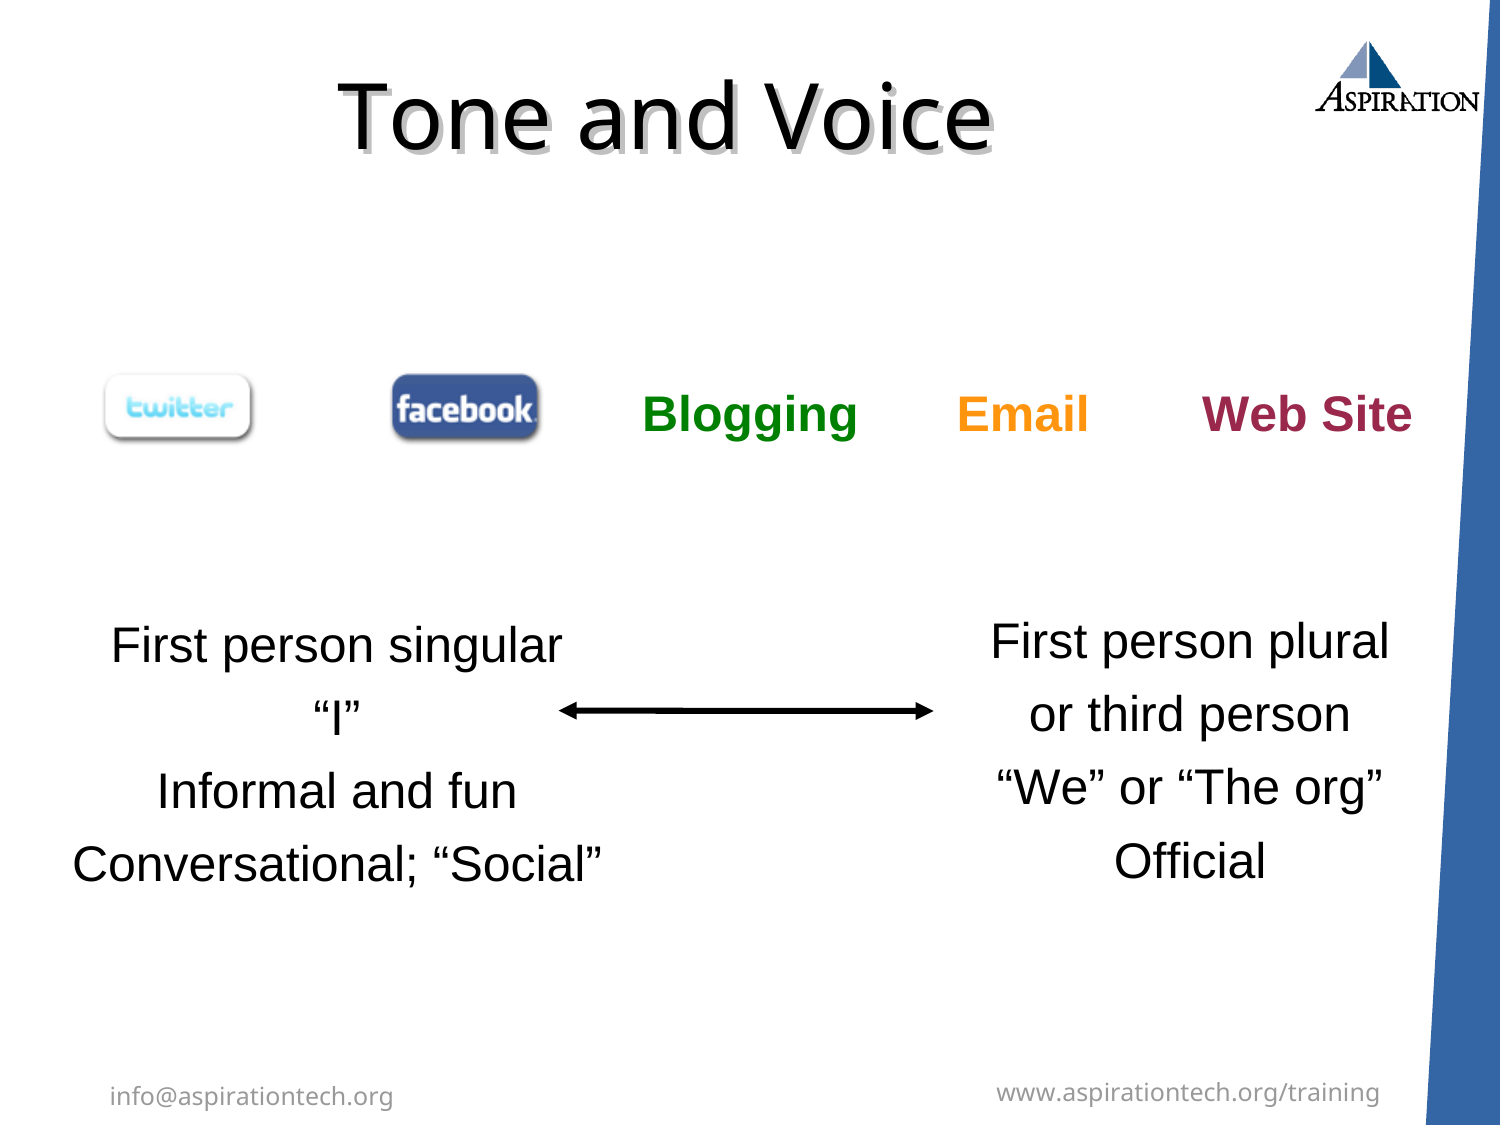

# Tone and Voice
 Blogging Email Web Site
First person plural
or third person
“We” or “The org”
Official
First person singular
“I”
Informal and fun
Conversational; “Social”